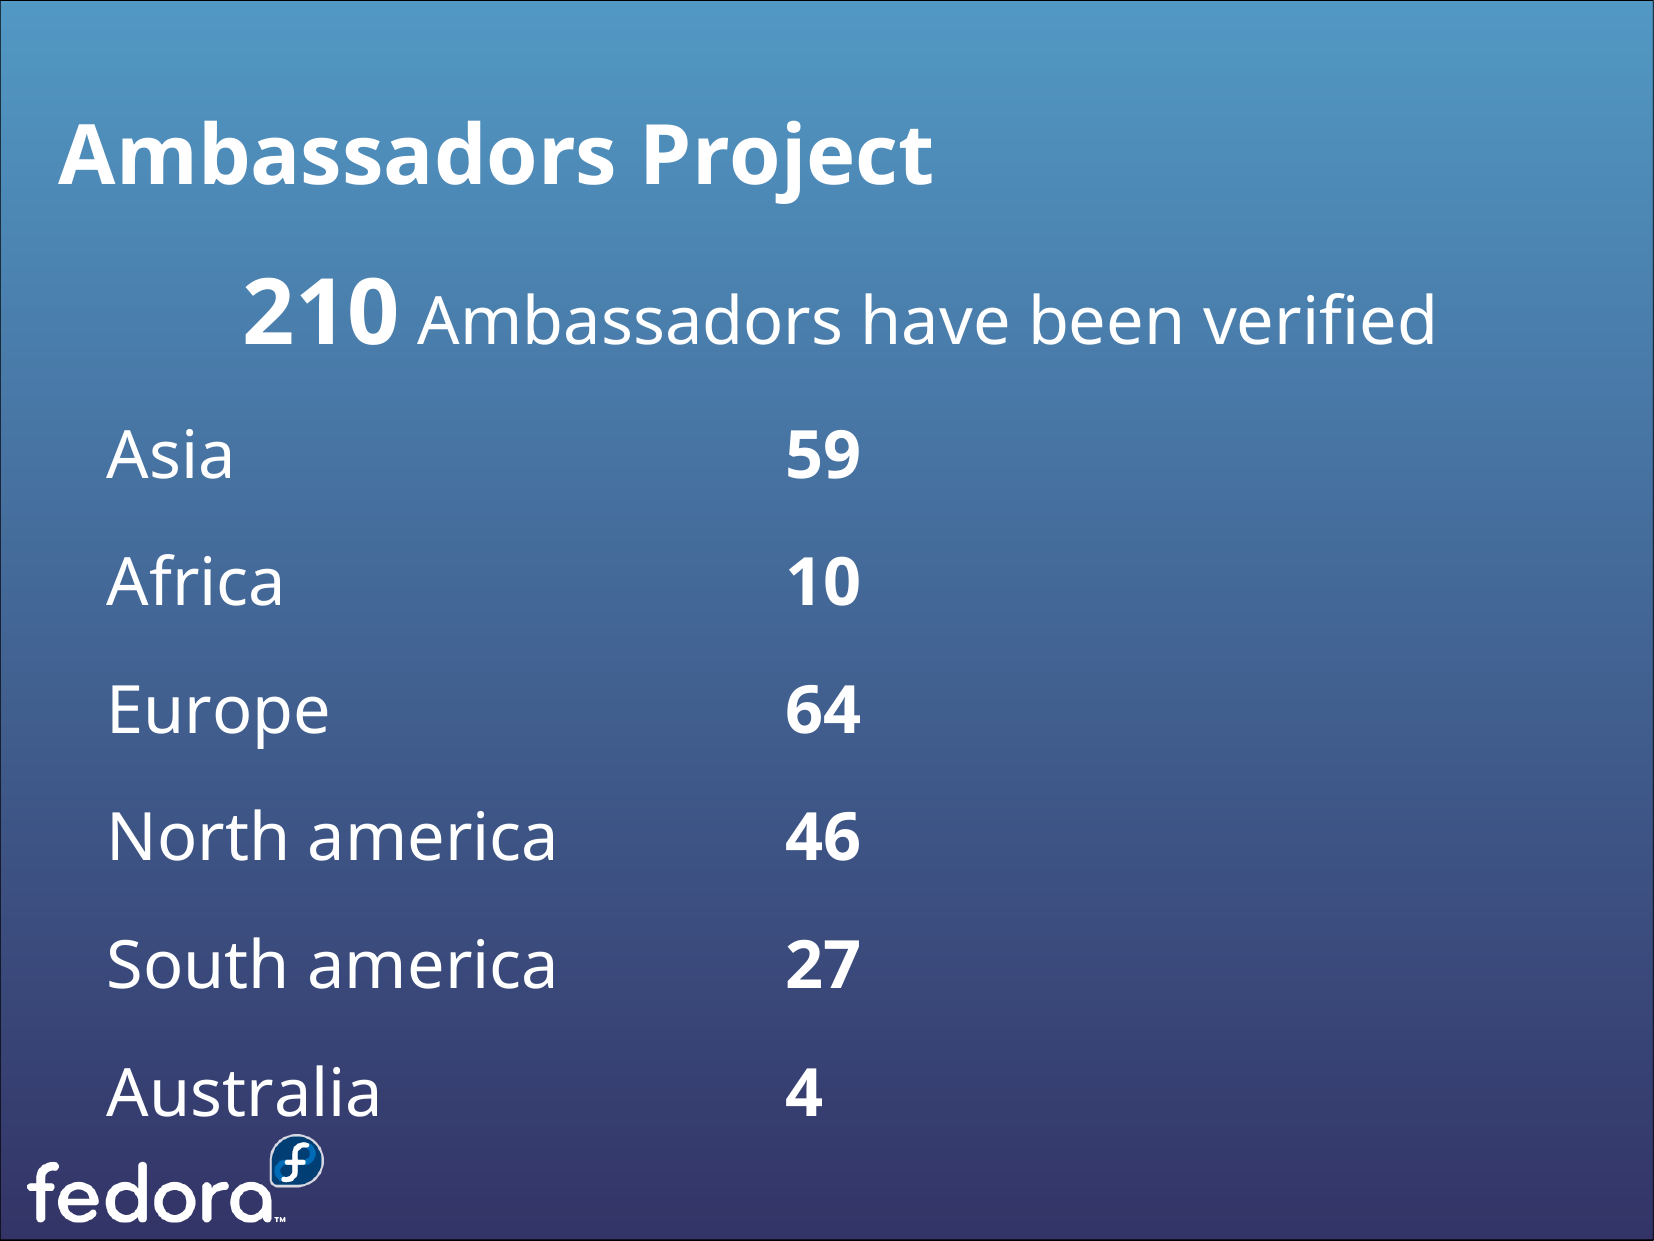

# Ambassadors Project
210 Ambassadors have been verified
Asia
Africa
Europe
North america
South america
Australia
59
10
64
46
27
4